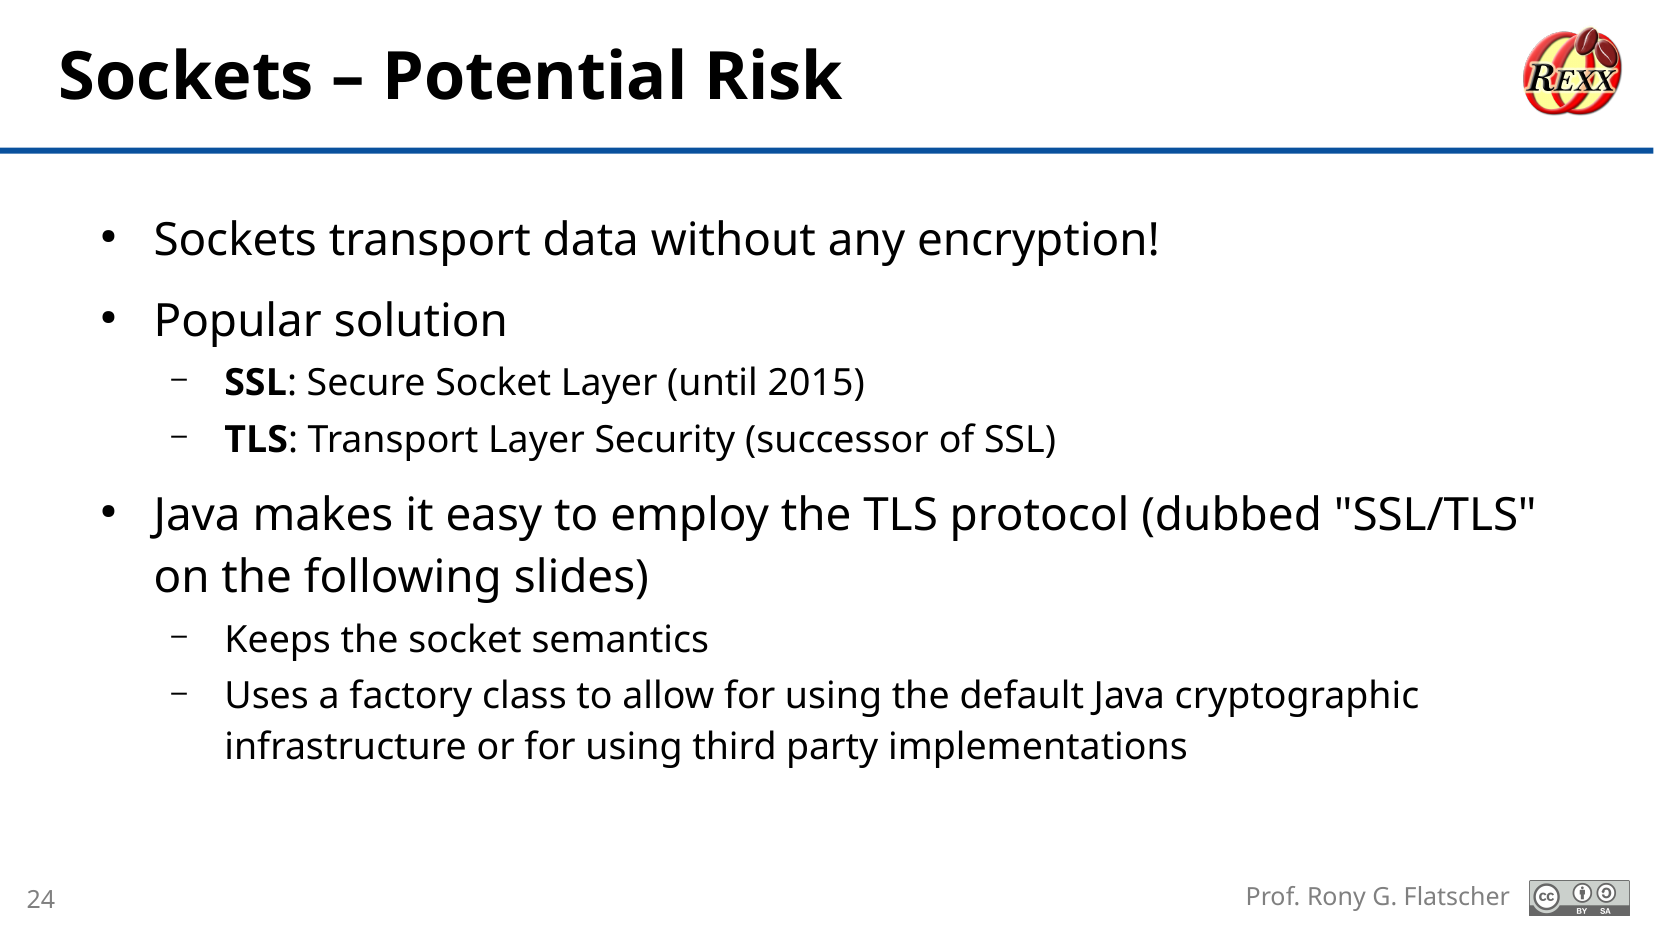

# Sockets – Potential Risk
Sockets transport data without any encryption!
Popular solution
SSL: Secure Socket Layer (until 2015)
TLS: Transport Layer Security (successor of SSL)
Java makes it easy to employ the TLS protocol (dubbed "SSL/TLS" on the following slides)
Keeps the socket semantics
Uses a factory class to allow for using the default Java cryptographic infrastructure or for using third party implementations